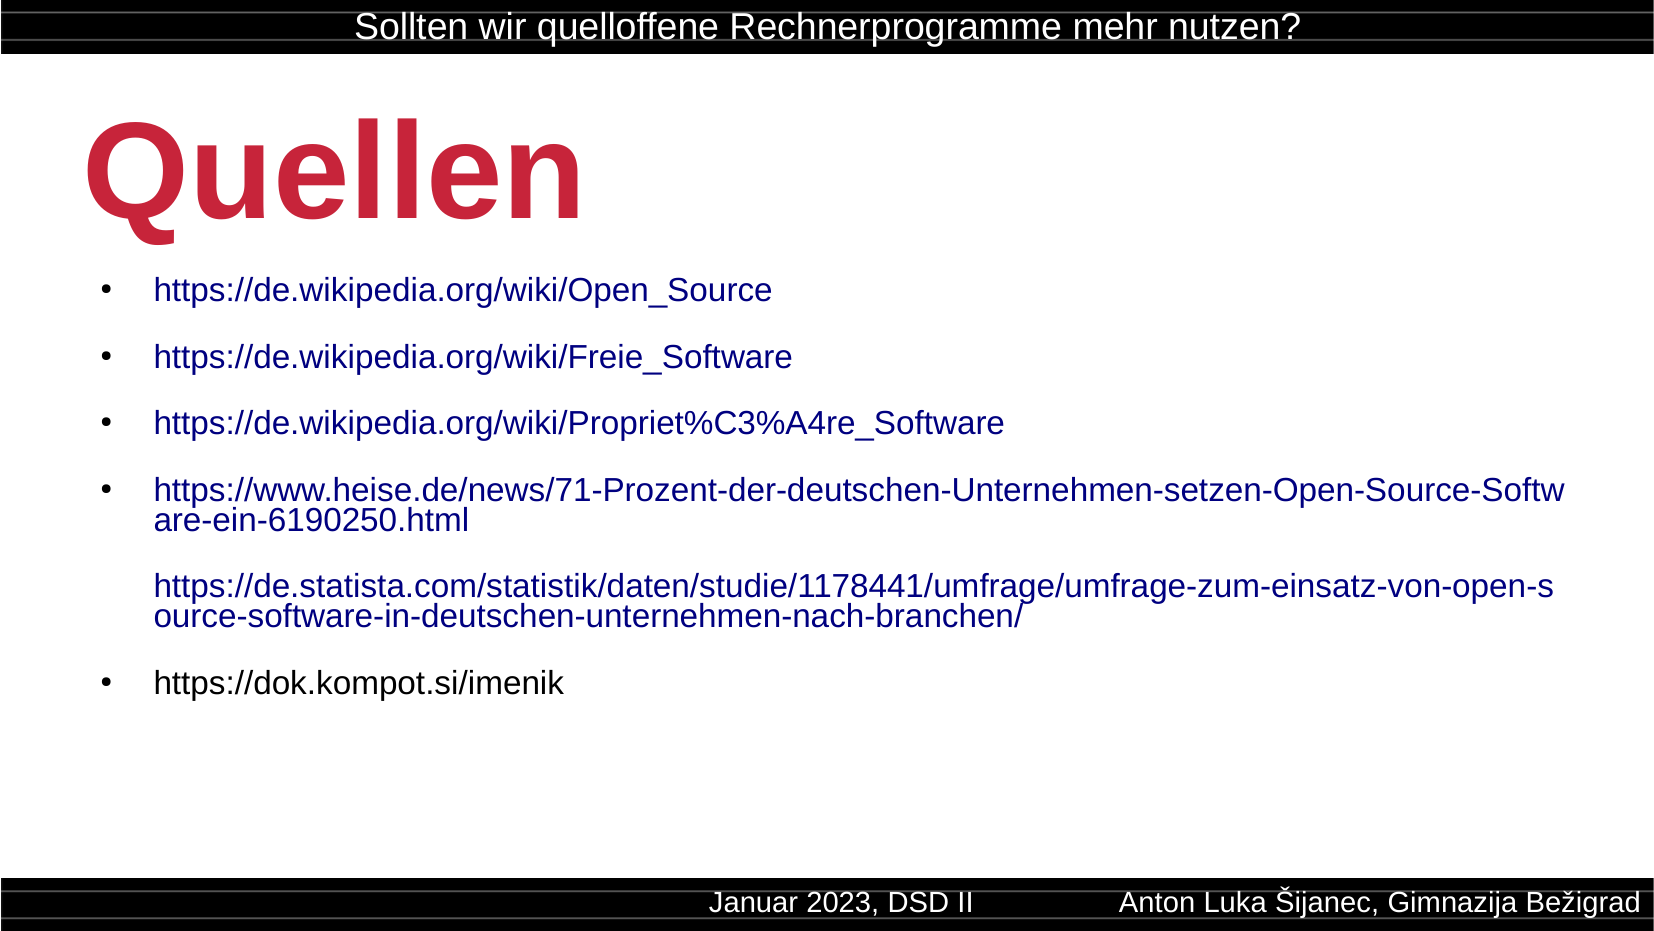

# Quellen
https://de.wikipedia.org/wiki/Open_Source
https://de.wikipedia.org/wiki/Freie_Software
https://de.wikipedia.org/wiki/Propriet%C3%A4re_Software
https://www.heise.de/news/71-Prozent-der-deutschen-Unternehmen-setzen-Open-Source-Software-ein-6190250.html
https://de.statista.com/statistik/daten/studie/1178441/umfrage/umfrage-zum-einsatz-von-open-source-software-in-deutschen-unternehmen-nach-branchen/
https://dok.kompot.si/imenik